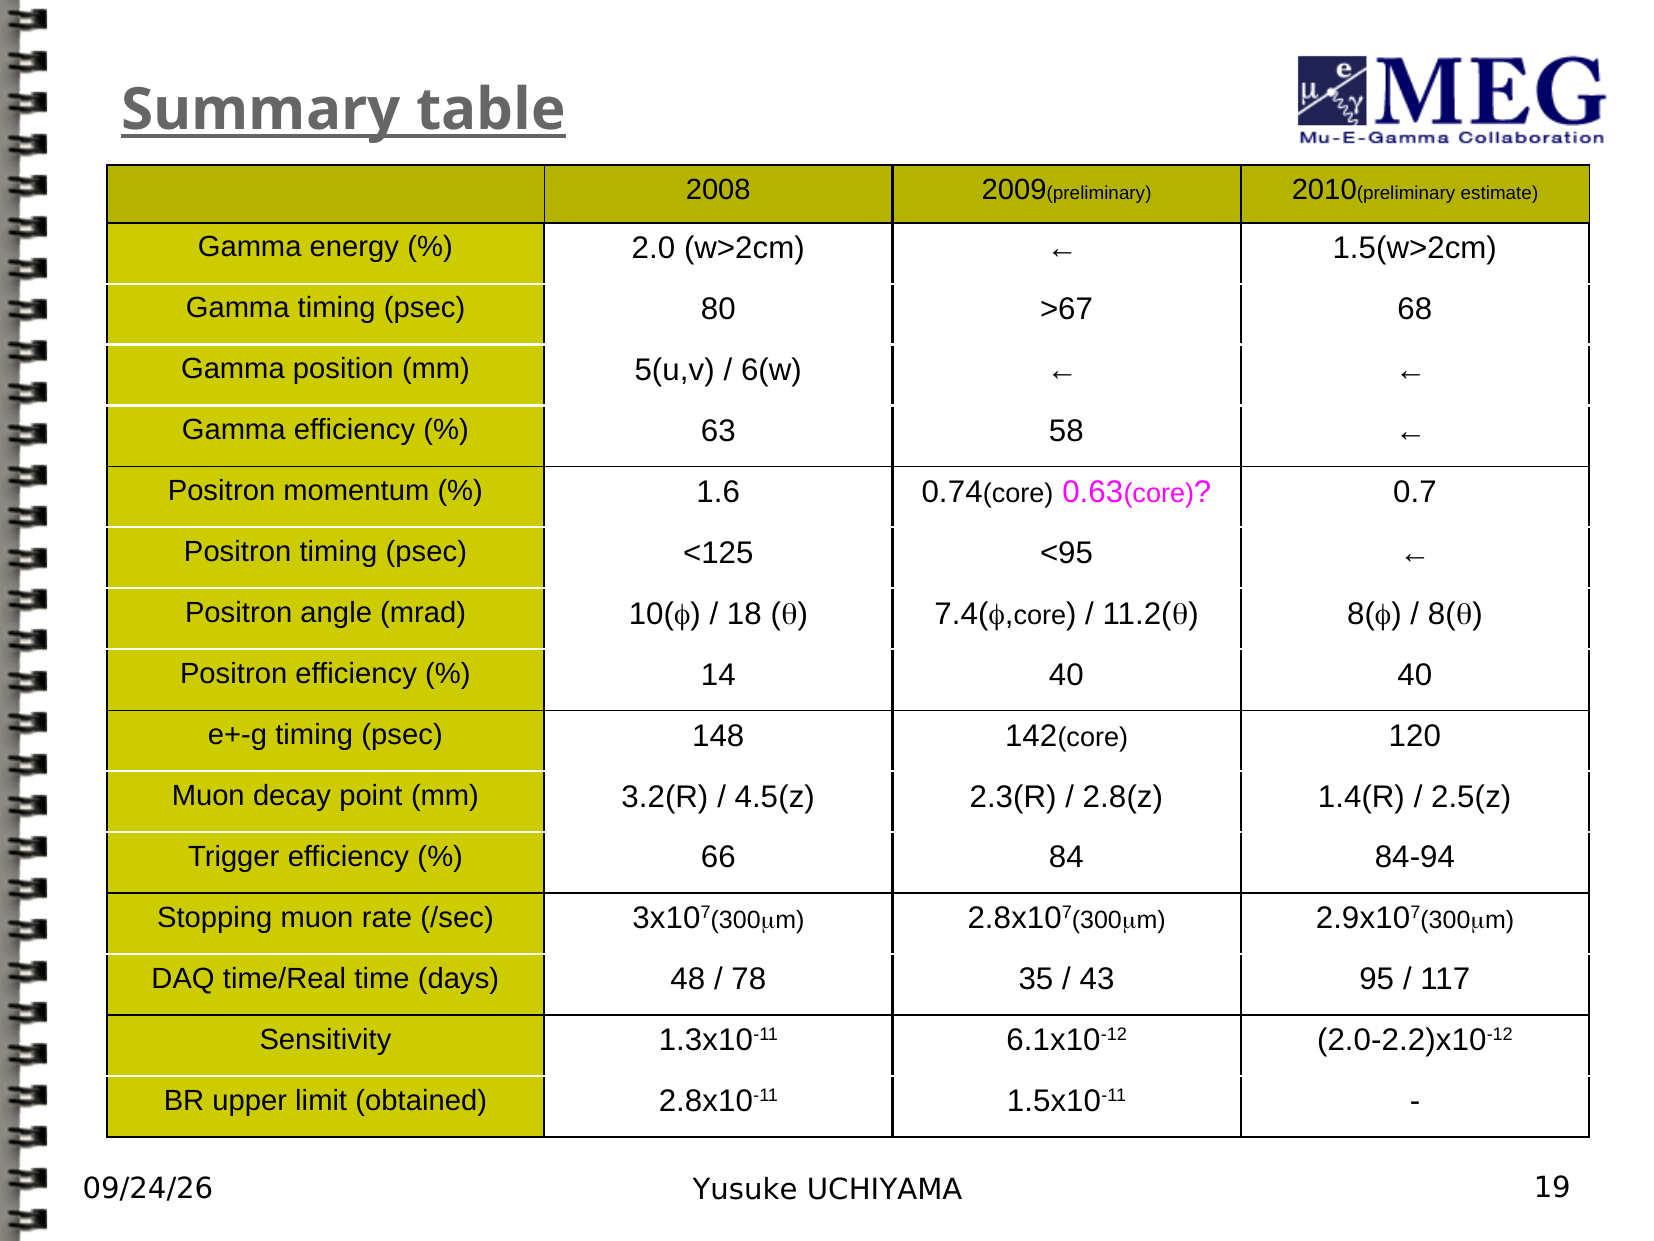

# Summary table
| | 2008 | 2009(preliminary) | 2010(preliminary estimate) |
| --- | --- | --- | --- |
| Gamma energy (%) | 2.0 (w>2cm) | ← | 1.5(w>2cm) |
| Gamma timing (psec) | 80 | >67 | 68 |
| Gamma position (mm) | 5(u,v) / 6(w) | ← | ← |
| Gamma efficiency (%) | 63 | 58 | ← |
| Positron momentum (%) | 1.6 | 0.74(core) 0.63(core)? | 0.7 |
| Positron timing (psec) | <125 | <95 | ← |
| Positron angle (mrad) | 10(f) / 18 (q) | 7.4(f,core) / 11.2(q) | 8(f) / 8(q) |
| Positron efficiency (%) | 14 | 40 | 40 |
| e+-g timing (psec) | 148 | 142(core) | 120 |
| Muon decay point (mm) | 3.2(R) / 4.5(z) | 2.3(R) / 2.8(z) | 1.4(R) / 2.5(z) |
| Trigger efficiency (%) | 66 | 84 | 84-94 |
| Stopping muon rate (/sec) | 3x107(300mm) | 2.8x107(300mm) | 2.9x107(300mm) |
| DAQ time/Real time (days) | 48 / 78 | 35 / 43 | 95 / 117 |
| Sensitivity | 1.3x10-11 | 6.1x10-12 | (2.0-2.2)x10-12 |
| BR upper limit (obtained) | 2.8x10-11 | 1.5x10-11 | - |
19
Yusuke UCHIYAMA